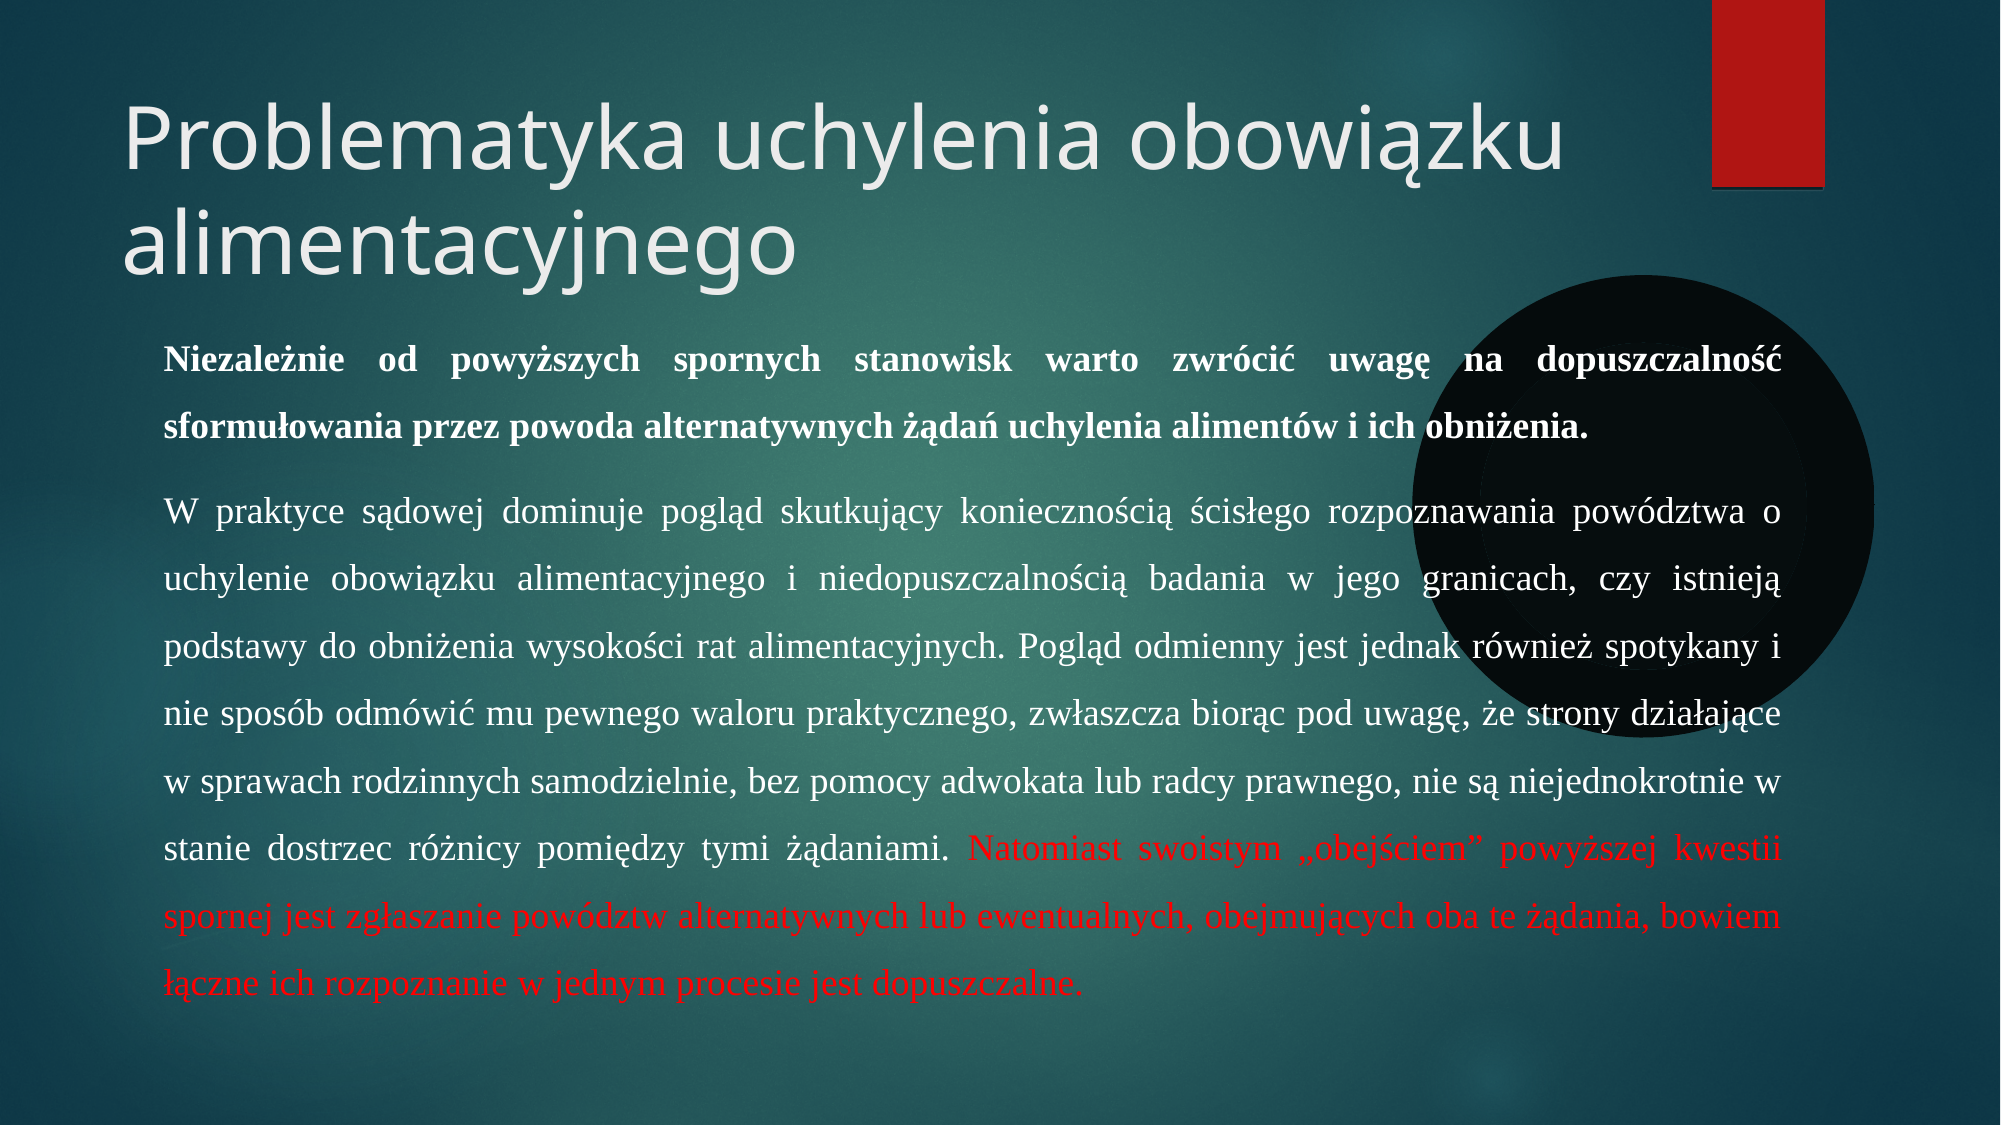

# Problematyka uchylenia obowiązku alimentacyjnego
Niezależnie od powyższych spornych stanowisk warto zwrócić uwagę na dopuszczalność sformułowania przez powoda alternatywnych żądań uchylenia alimentów i ich obniżenia.
W praktyce sądowej dominuje pogląd skutkujący koniecznością ścisłego rozpoznawania powództwa o uchylenie obowiązku alimentacyjnego i niedopuszczalnością badania w jego granicach, czy istnieją podstawy do obniżenia wysokości rat alimentacyjnych. Pogląd odmienny jest jednak również spotykany i nie sposób odmówić mu pewnego waloru praktycznego, zwłaszcza biorąc pod uwagę, że strony działające w sprawach rodzinnych samodzielnie, bez pomocy adwokata lub radcy prawnego, nie są niejednokrotnie w stanie dostrzec różnicy pomiędzy tymi żądaniami. Natomiast swoistym „obejściem” powyższej kwestii spornej jest zgłaszanie powództw alternatywnych lub ewentualnych, obejmujących oba te żądania, bowiem łączne ich rozpoznanie w jednym procesie jest dopuszczalne.